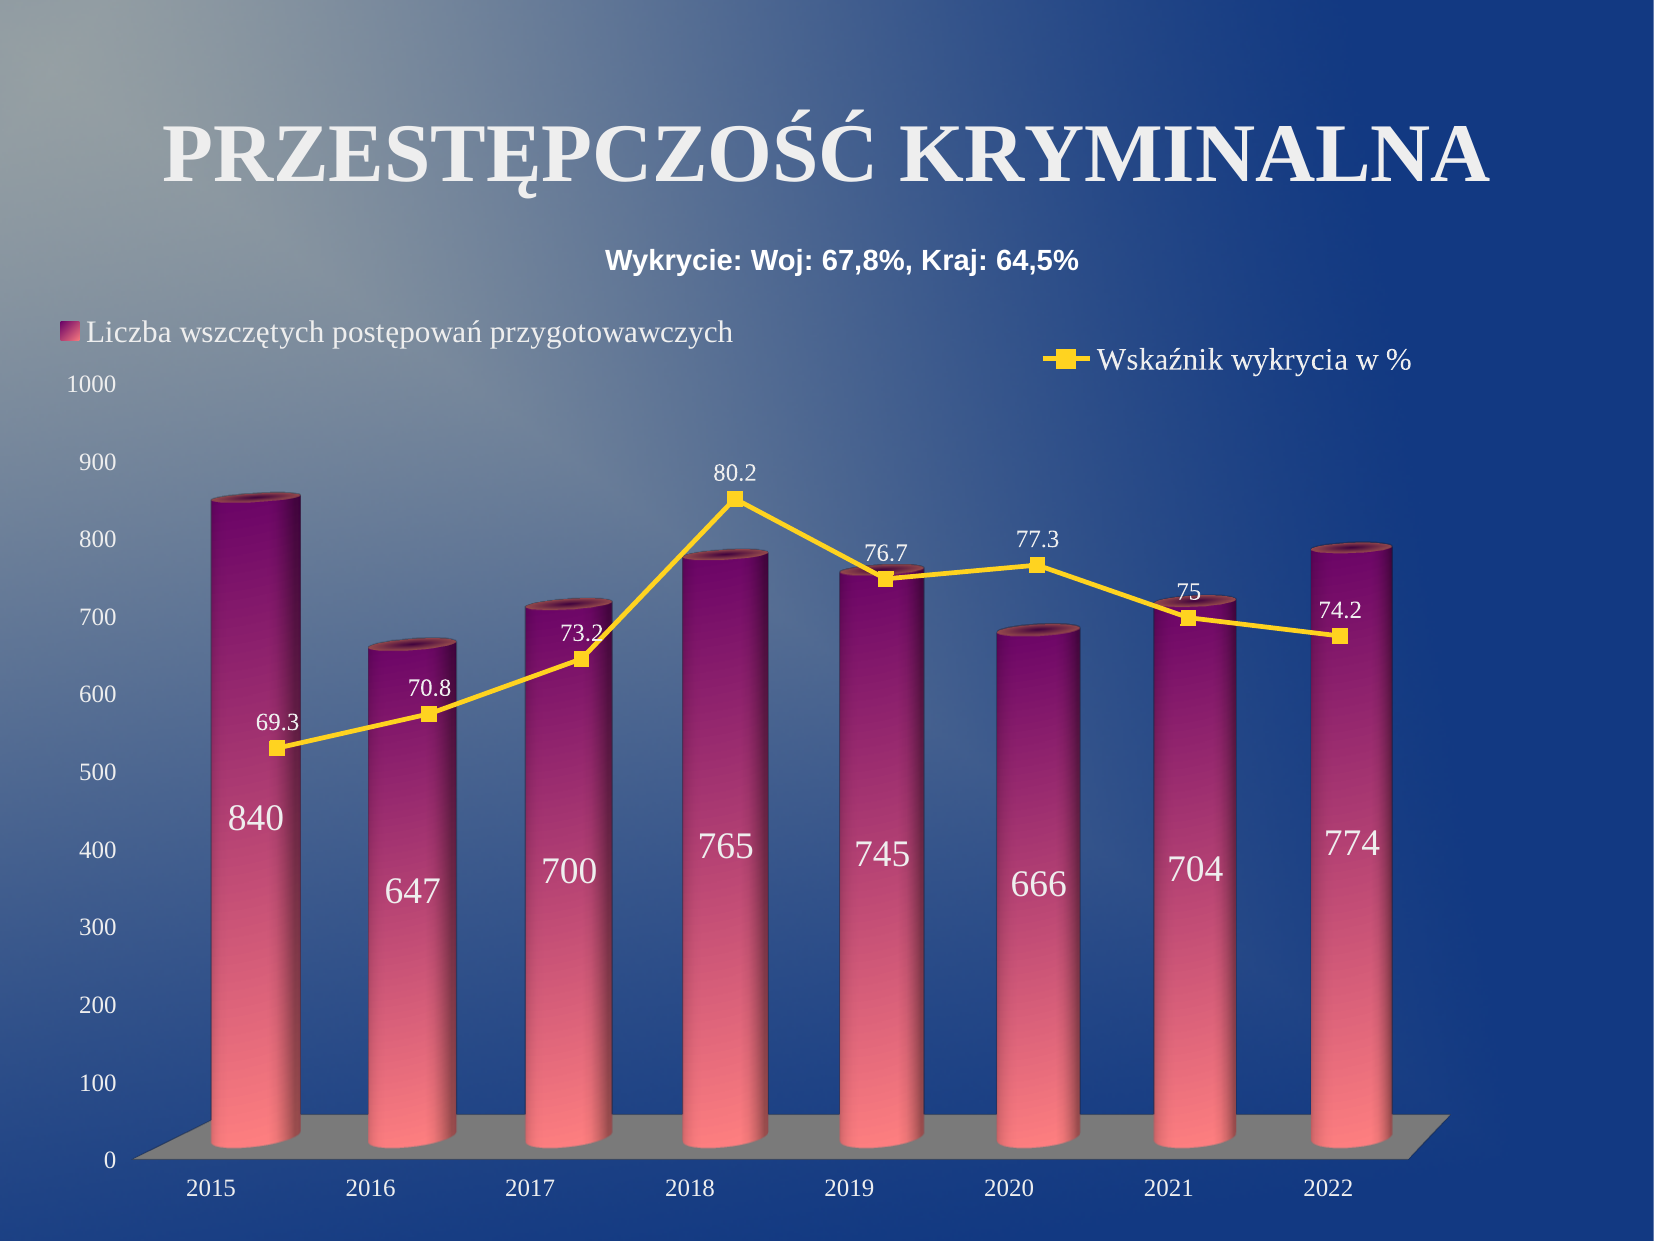

# PRZESTĘPCZOŚĆ KRYMINALNA
Wykrycie: Woj: 67,8%, Kraj: 64,5%
[unsupported chart]
### Chart
| Category | Wskaźnik wykrycia w % |
|---|---|
| 2015 | 69.3 |
| 2016 | 70.8 |
| 2017 | 73.2 |
| 2018 | 80.2 |
| 2019 | 76.7 |
| 2020 | 77.3 |
| 2021 | 75.0 |
| 2022 | 74.2 |
| None | None |